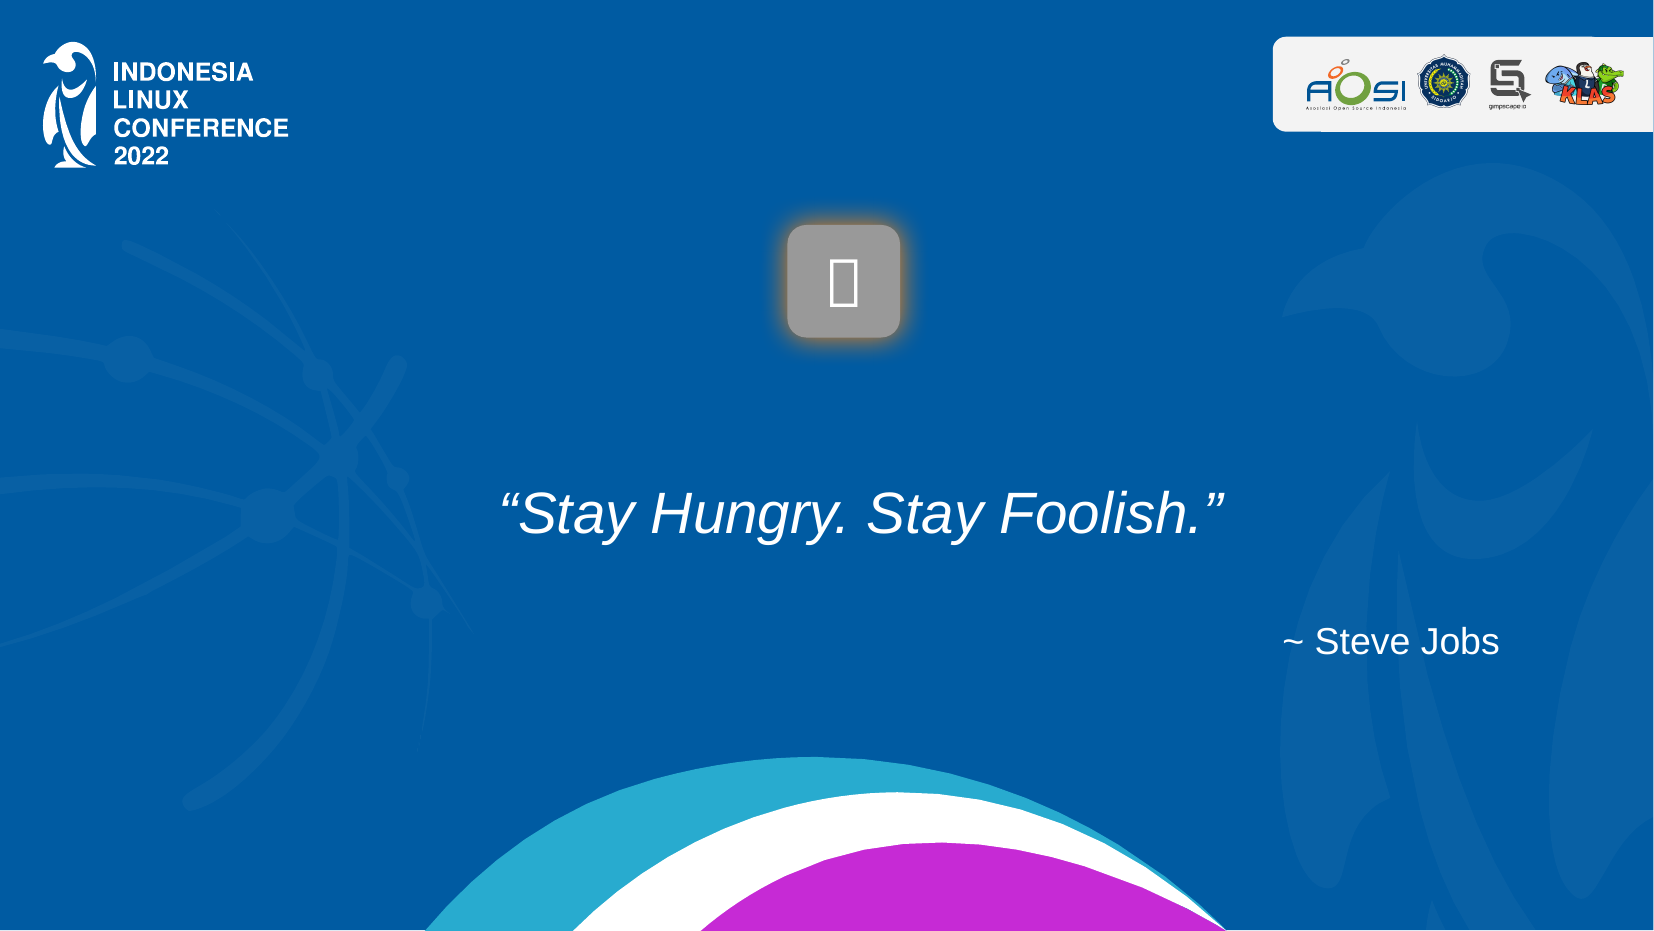


“Stay Hungry. Stay Foolish.”
~ Steve Jobs